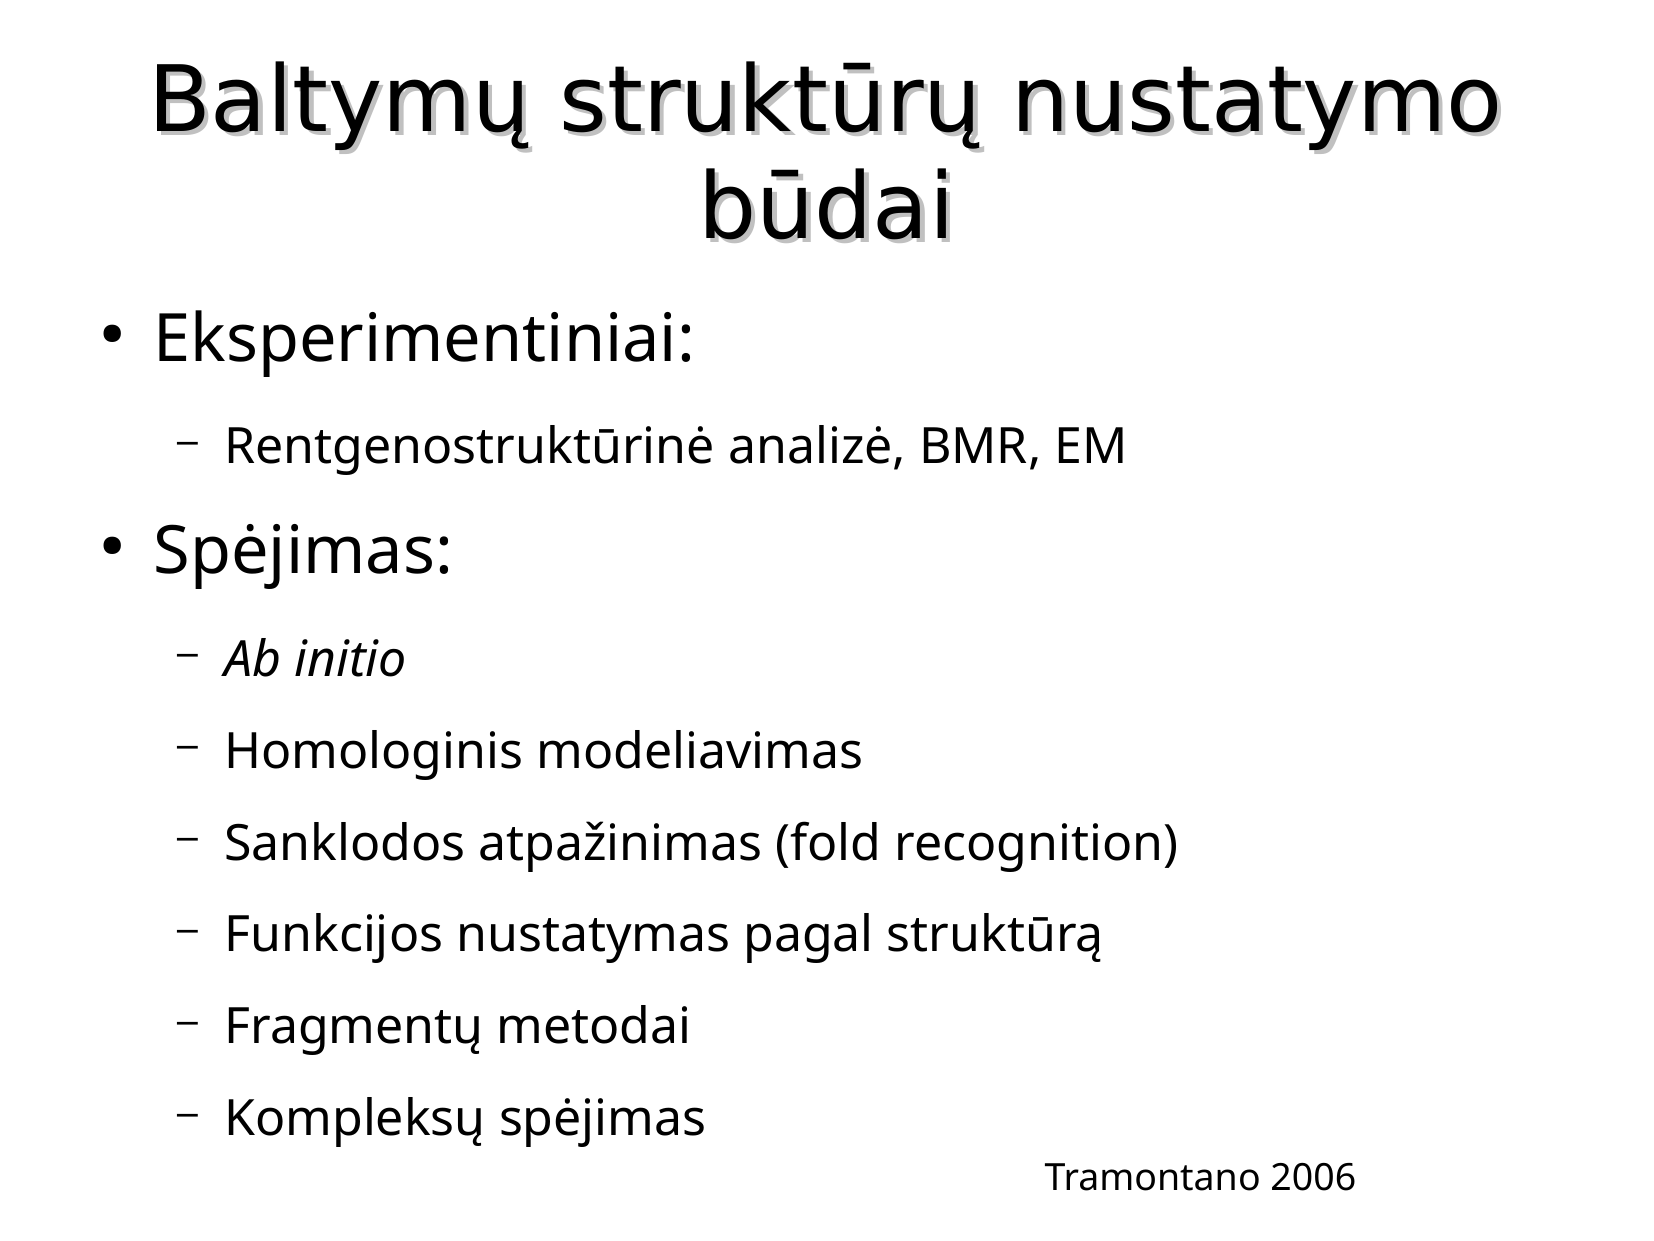

# Baltymų struktūrų nustatymo būdai
Eksperimentiniai:
Rentgenostruktūrinė analizė, BMR, EM
Spėjimas:
Ab initio
Homologinis modeliavimas
Sanklodos atpažinimas (fold recognition)
Funkcijos nustatymas pagal struktūrą
Fragmentų metodai
Kompleksų spėjimas
Tramontano 2006